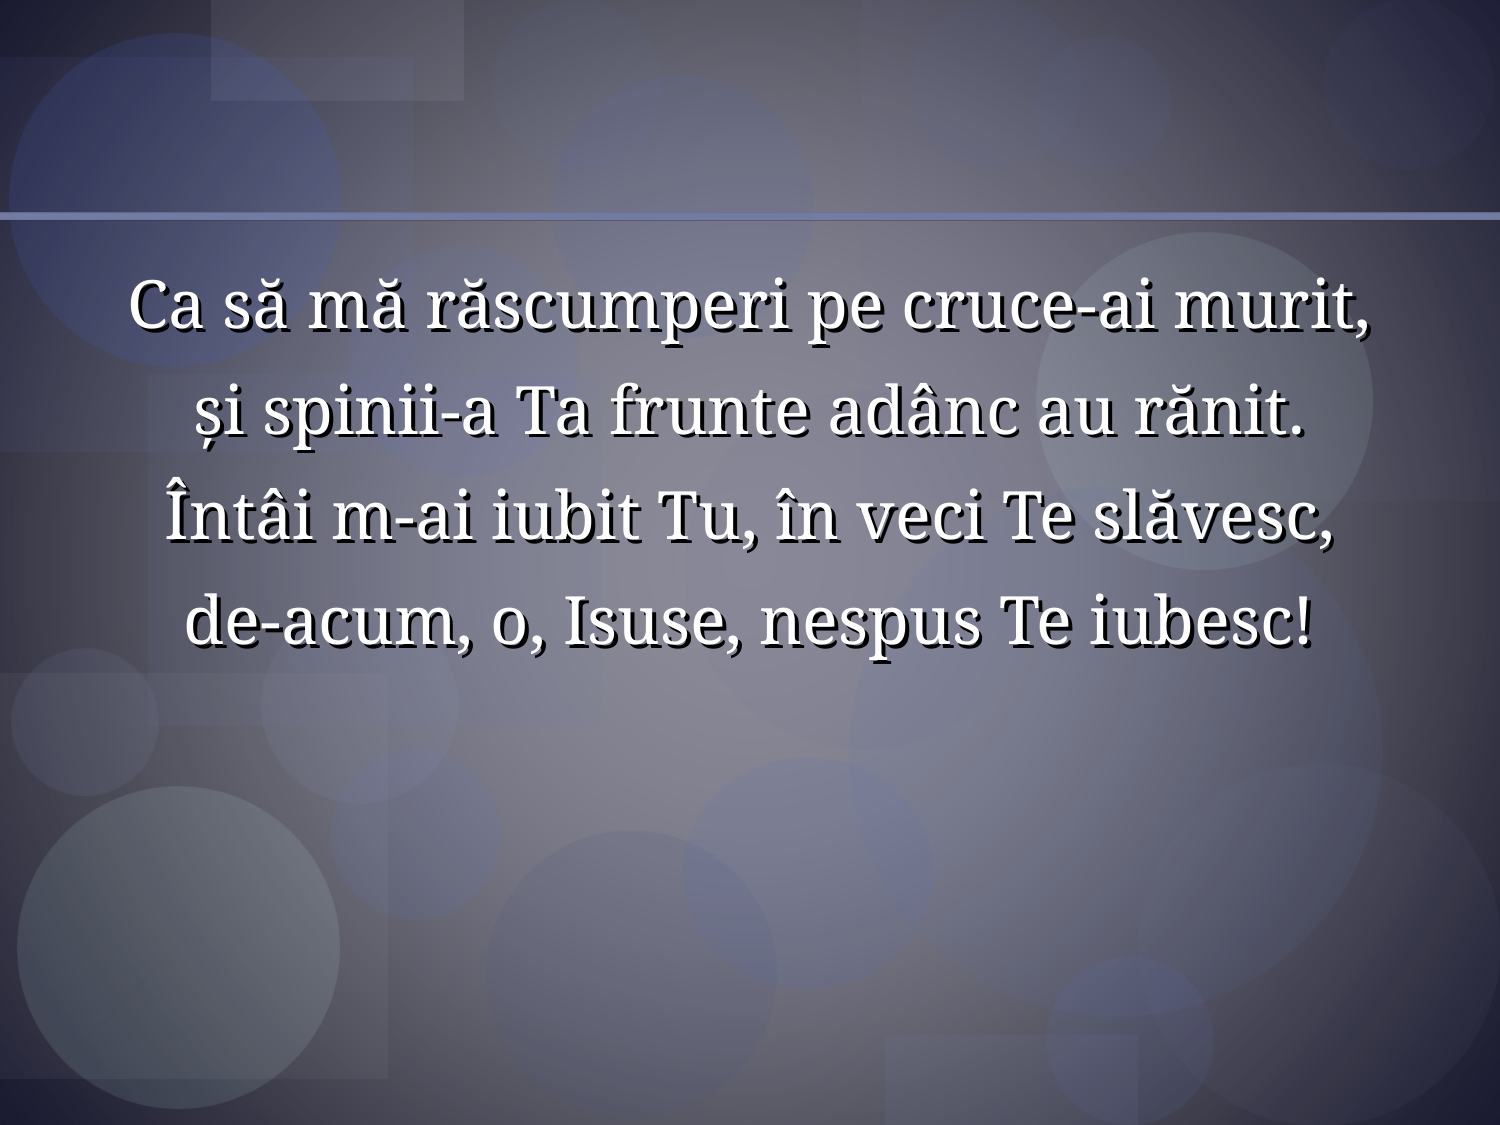

#
Ca să mă răscumperi pe cruce-ai murit,
şi spinii-a Ta frunte adânc au rănit.
Întâi m-ai iubit Tu, în veci Te slăvesc,
de-acum, o, Isuse, nespus Te iubesc!